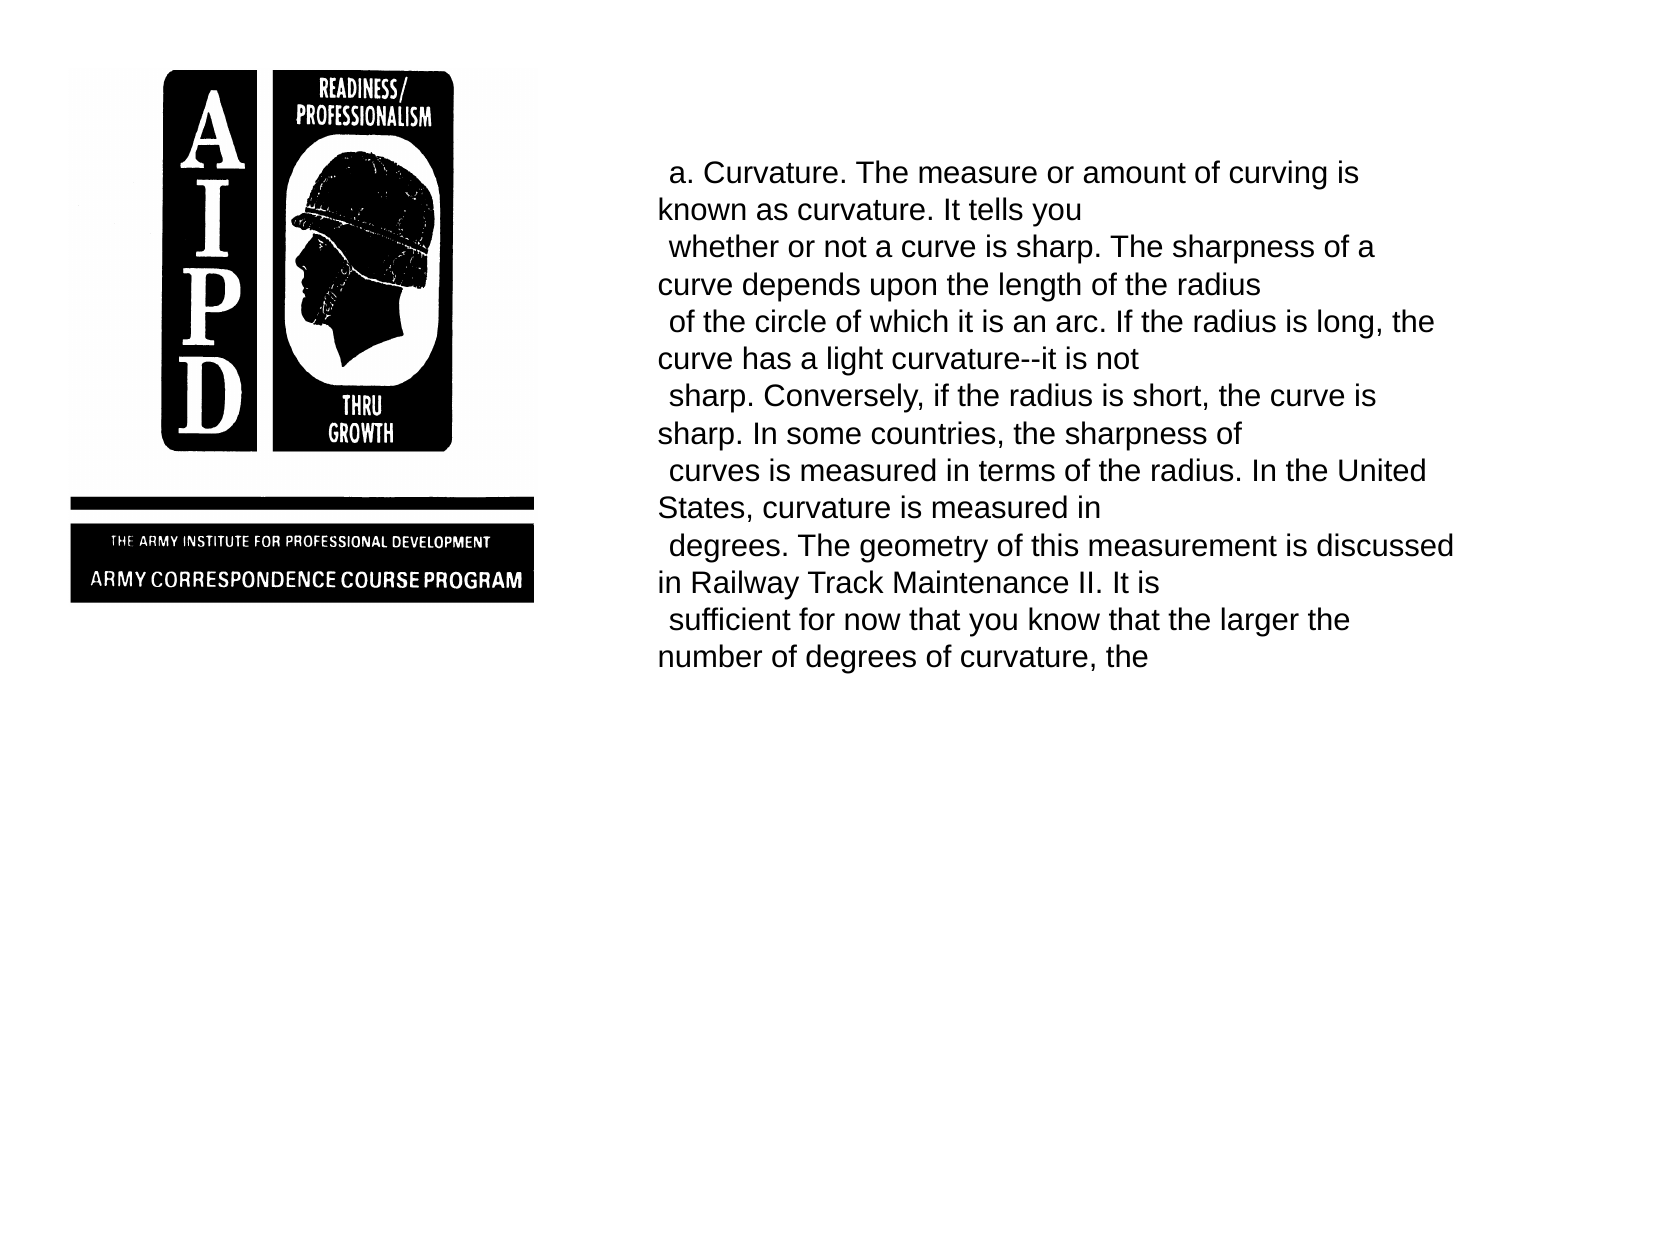

a. Curvature. The measure or amount of curving is known as curvature. It tells you
whether or not a curve is sharp. The sharpness of a curve depends upon the length of the radius
of the circle of which it is an arc. If the radius is long, the curve has a light curvature--it is not
sharp. Conversely, if the radius is short, the curve is sharp. In some countries, the sharpness of
curves is measured in terms of the radius. In the United States, curvature is measured in
degrees. The geometry of this measurement is discussed in Railway Track Maintenance II. It is
sufficient for now that you know that the larger the number of degrees of curvature, the